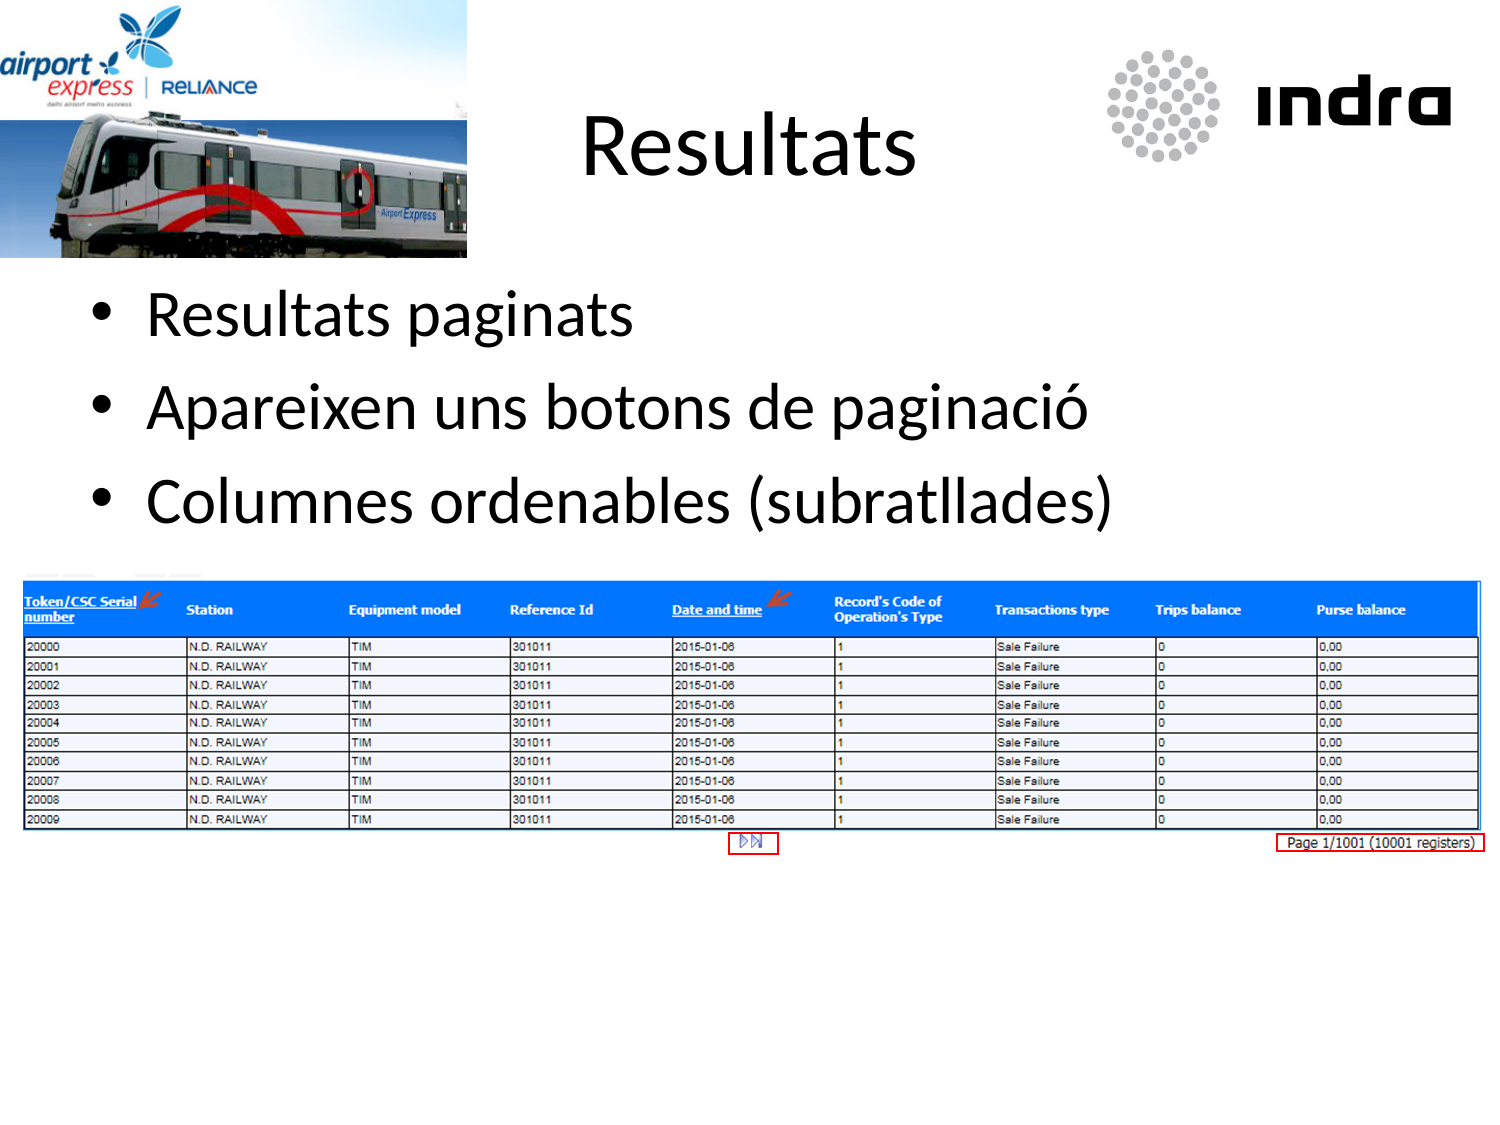

# Resultats
Resultats paginats
Apareixen uns botons de paginació
Columnes ordenables (subratllades)